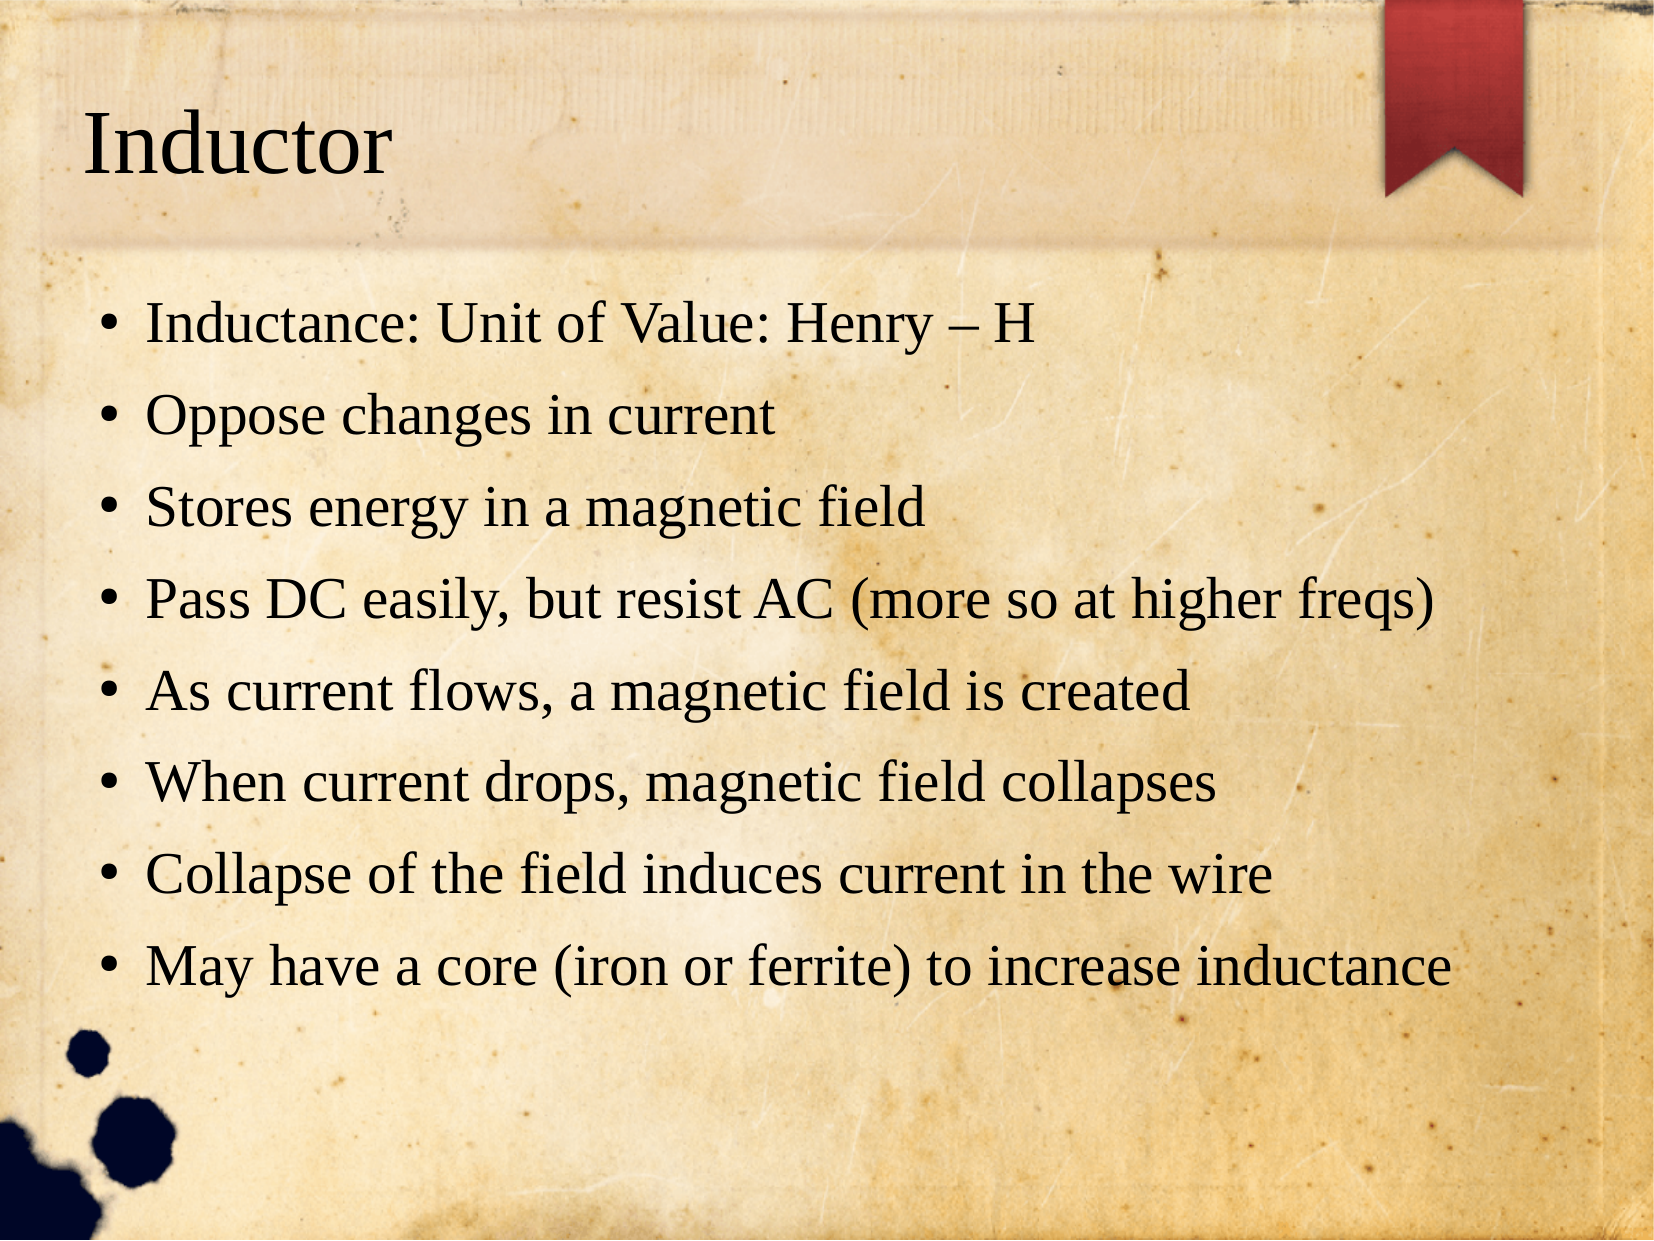

# Inductor
Inductance: Unit of Value: Henry – H
Oppose changes in current
Stores energy in a magnetic field
Pass DC easily, but resist AC (more so at higher freqs)
As current flows, a magnetic field is created
When current drops, magnetic field collapses
Collapse of the field induces current in the wire
May have a core (iron or ferrite) to increase inductance